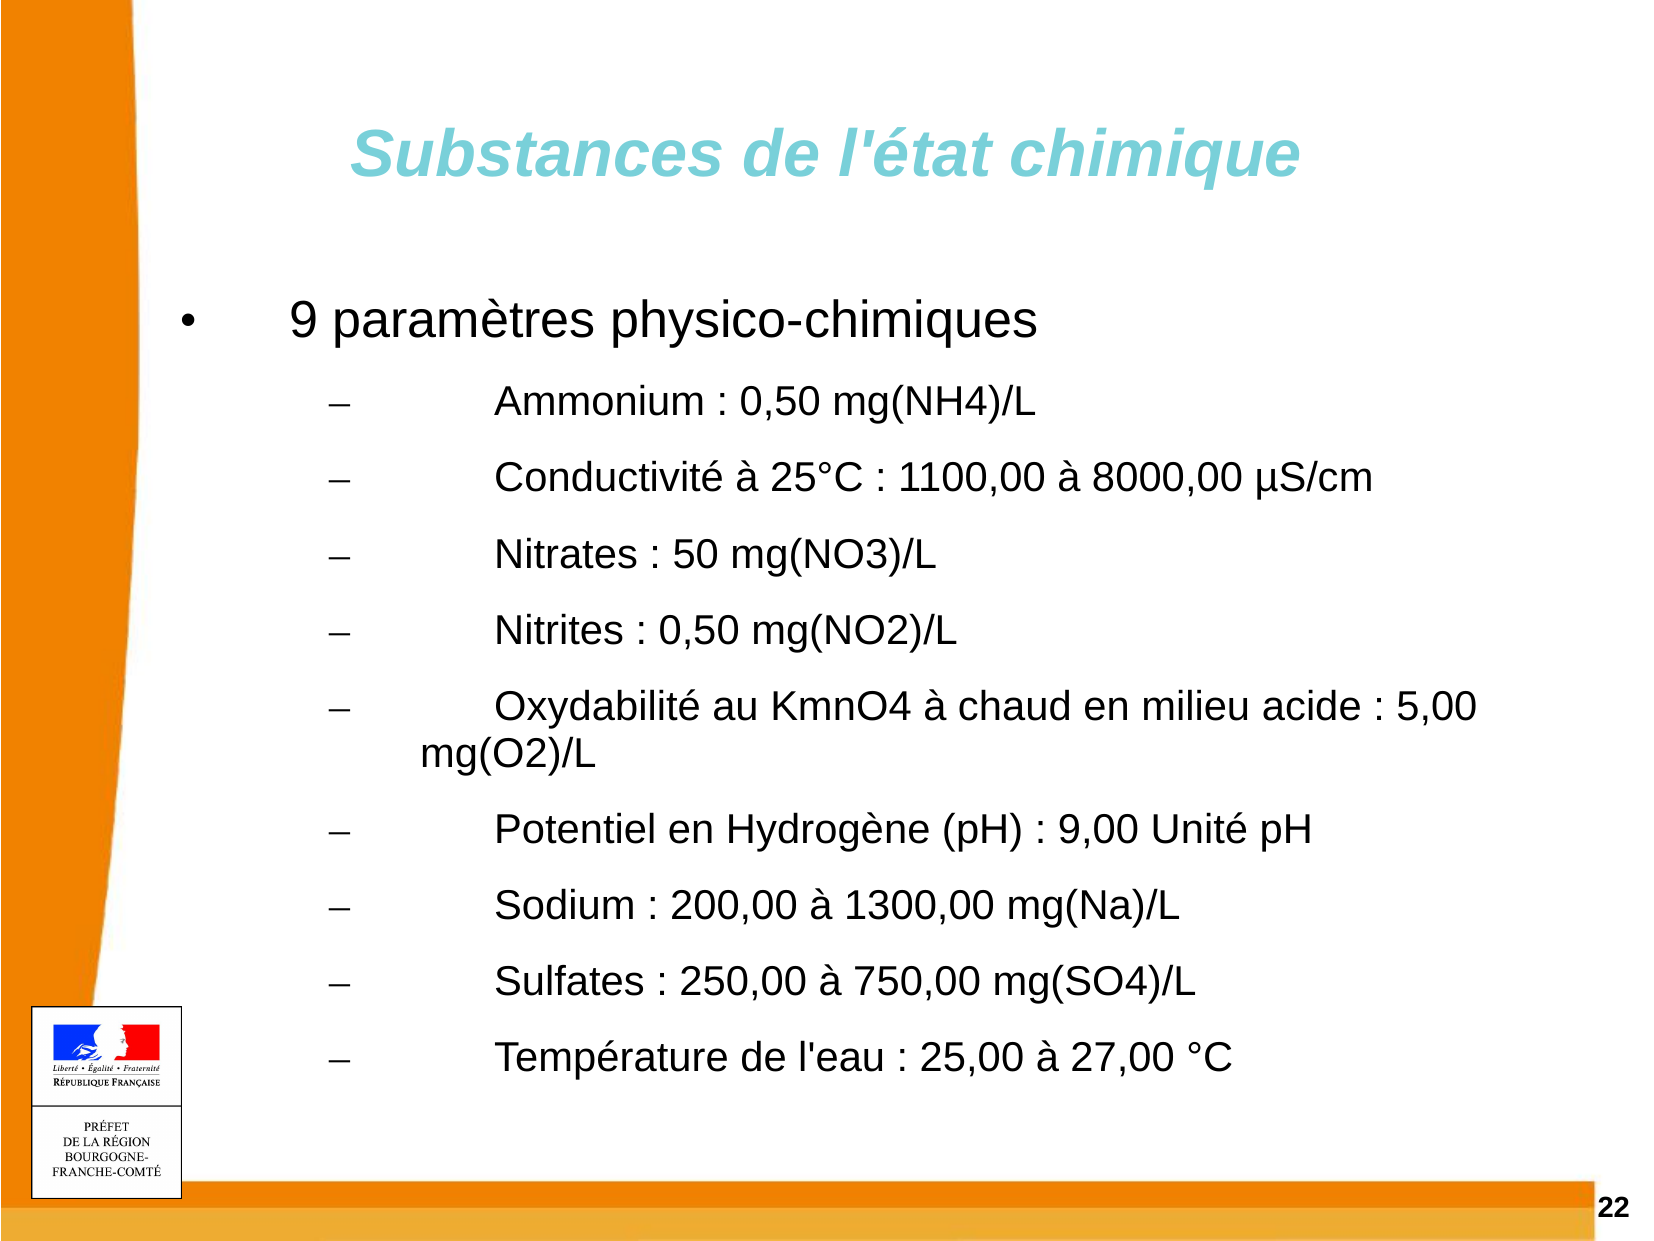

# Substances de l'état chimique
•	9 paramètres physico-chimiques
–	Ammonium : 0,50 mg(NH4)/L
–	Conductivité à 25°C : 1100,00 à 8000,00 µS/cm
–	Nitrates : 50 mg(NO3)/L
–	Nitrites : 0,50 mg(NO2)/L
–	Oxydabilité au KmnO4 à chaud en milieu acide : 5,00 mg(O2)/L
–	Potentiel en Hydrogène (pH) : 9,00 Unité pH
–	Sodium : 200,00 à 1300,00 mg(Na)/L
–	Sulfates : 250,00 à 750,00 mg(SO4)/L
–	Température de l'eau : 25,00 à 27,00 °C
22